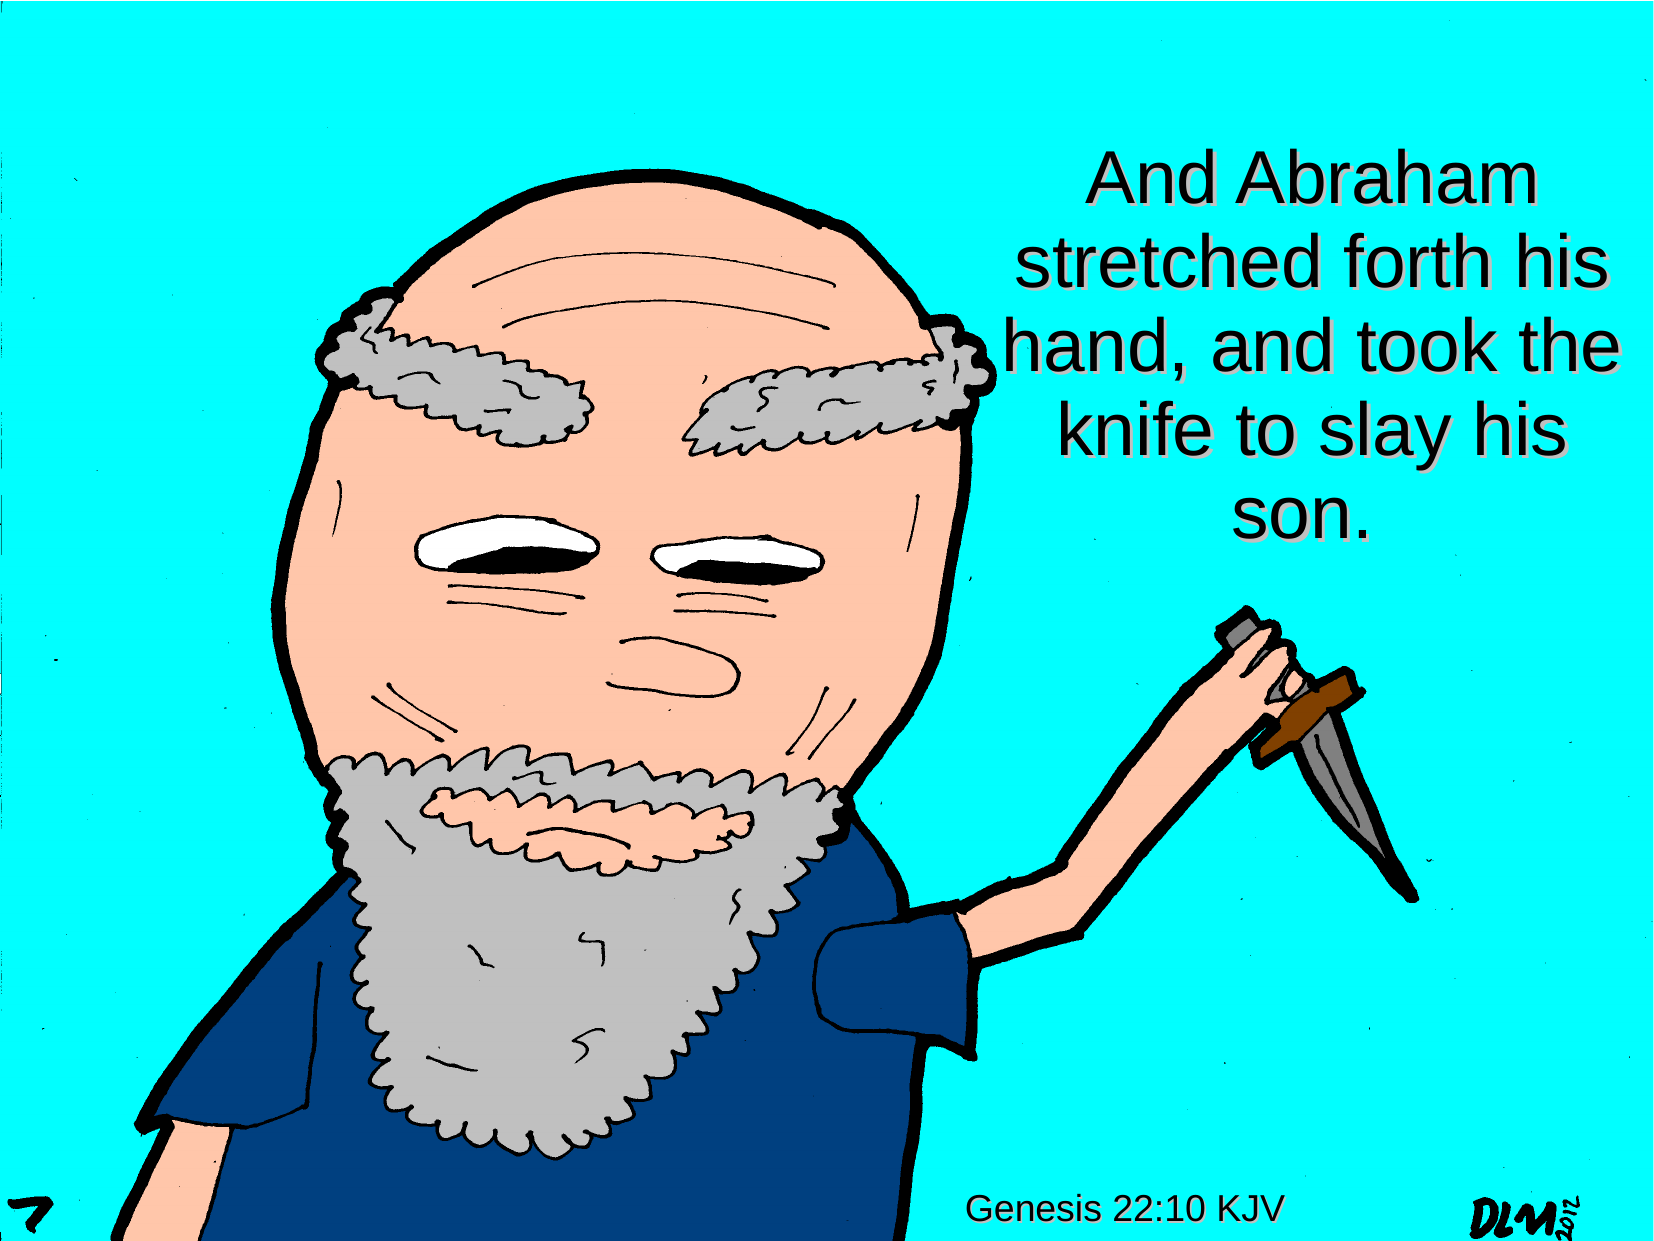

And Abraham stretched forth his hand, and took the knife to slay his son.
Genesis 22:10 KJV